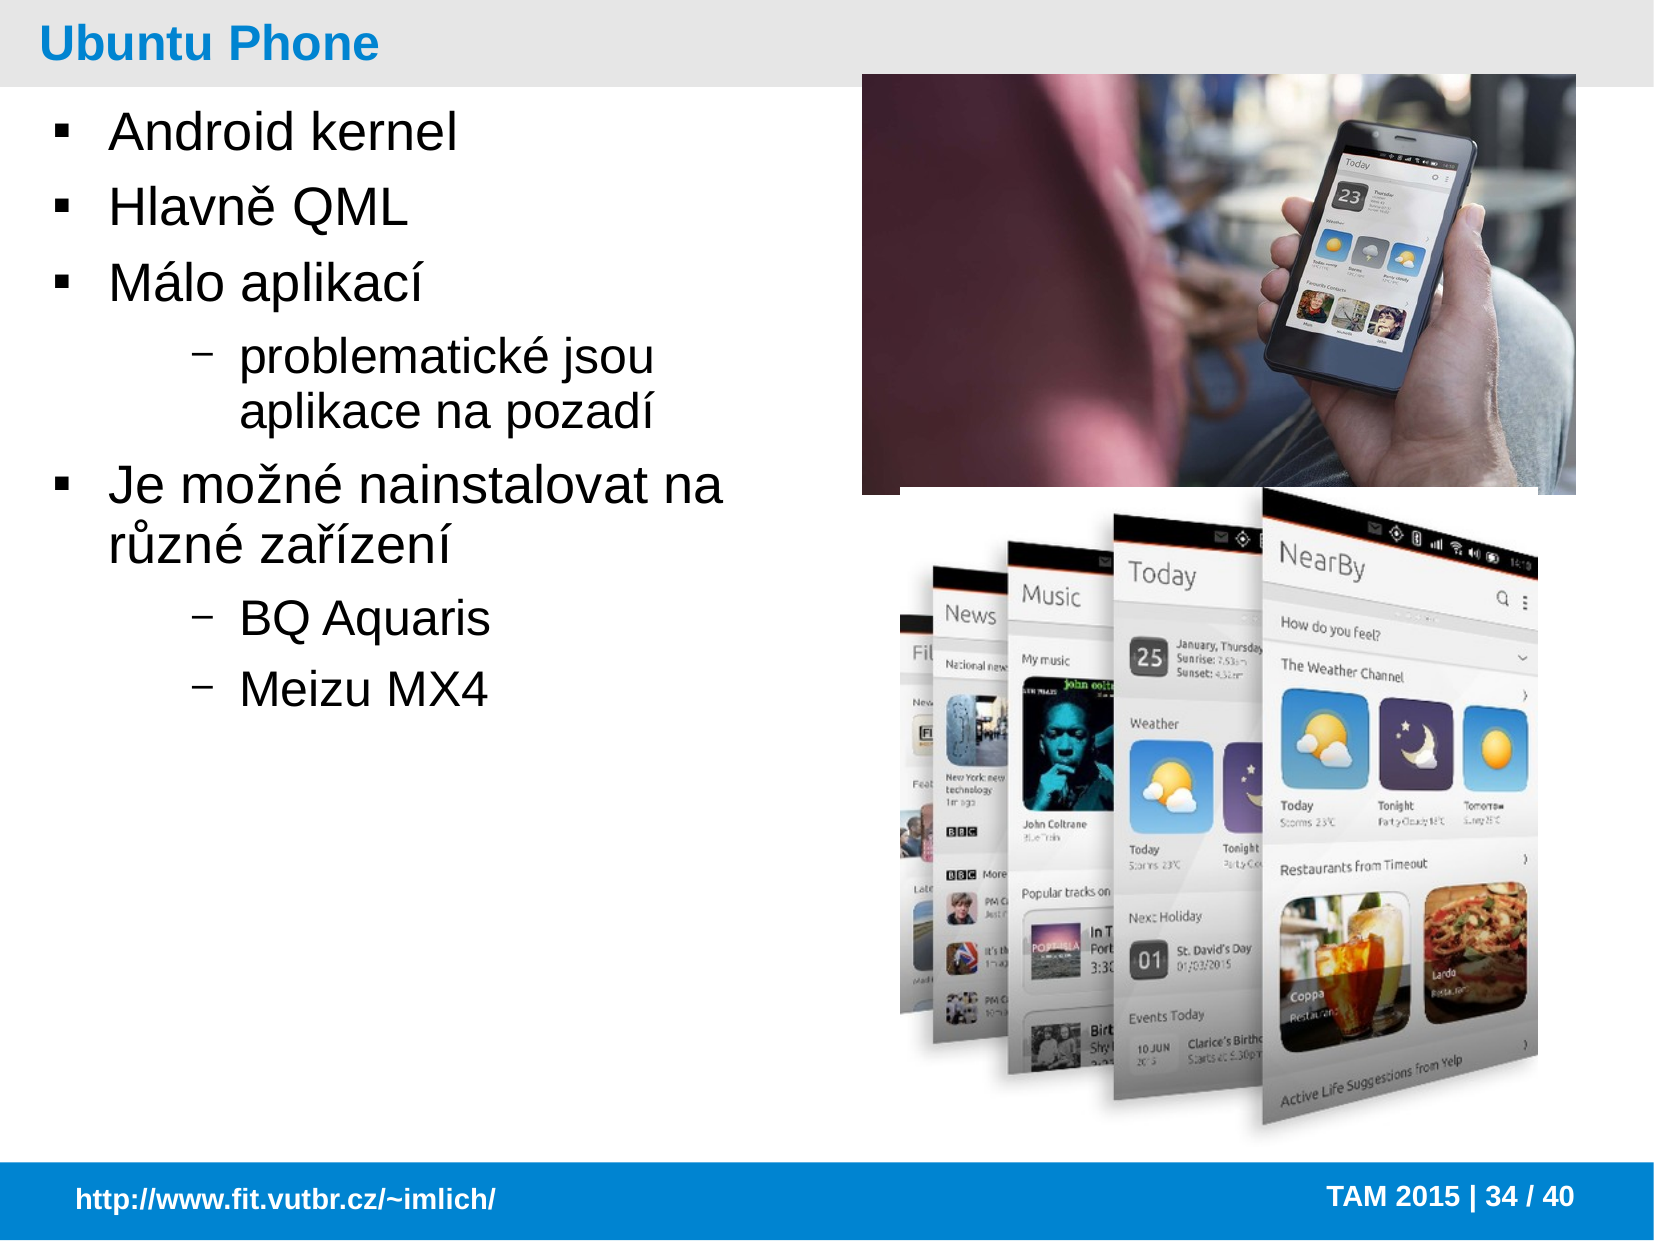

# Ubuntu Phone
Android kernel
Hlavně QML
Málo aplikací
problematické jsou aplikace na pozadí
Je možné nainstalovat na různé zařízení
BQ Aquaris
Meizu MX4